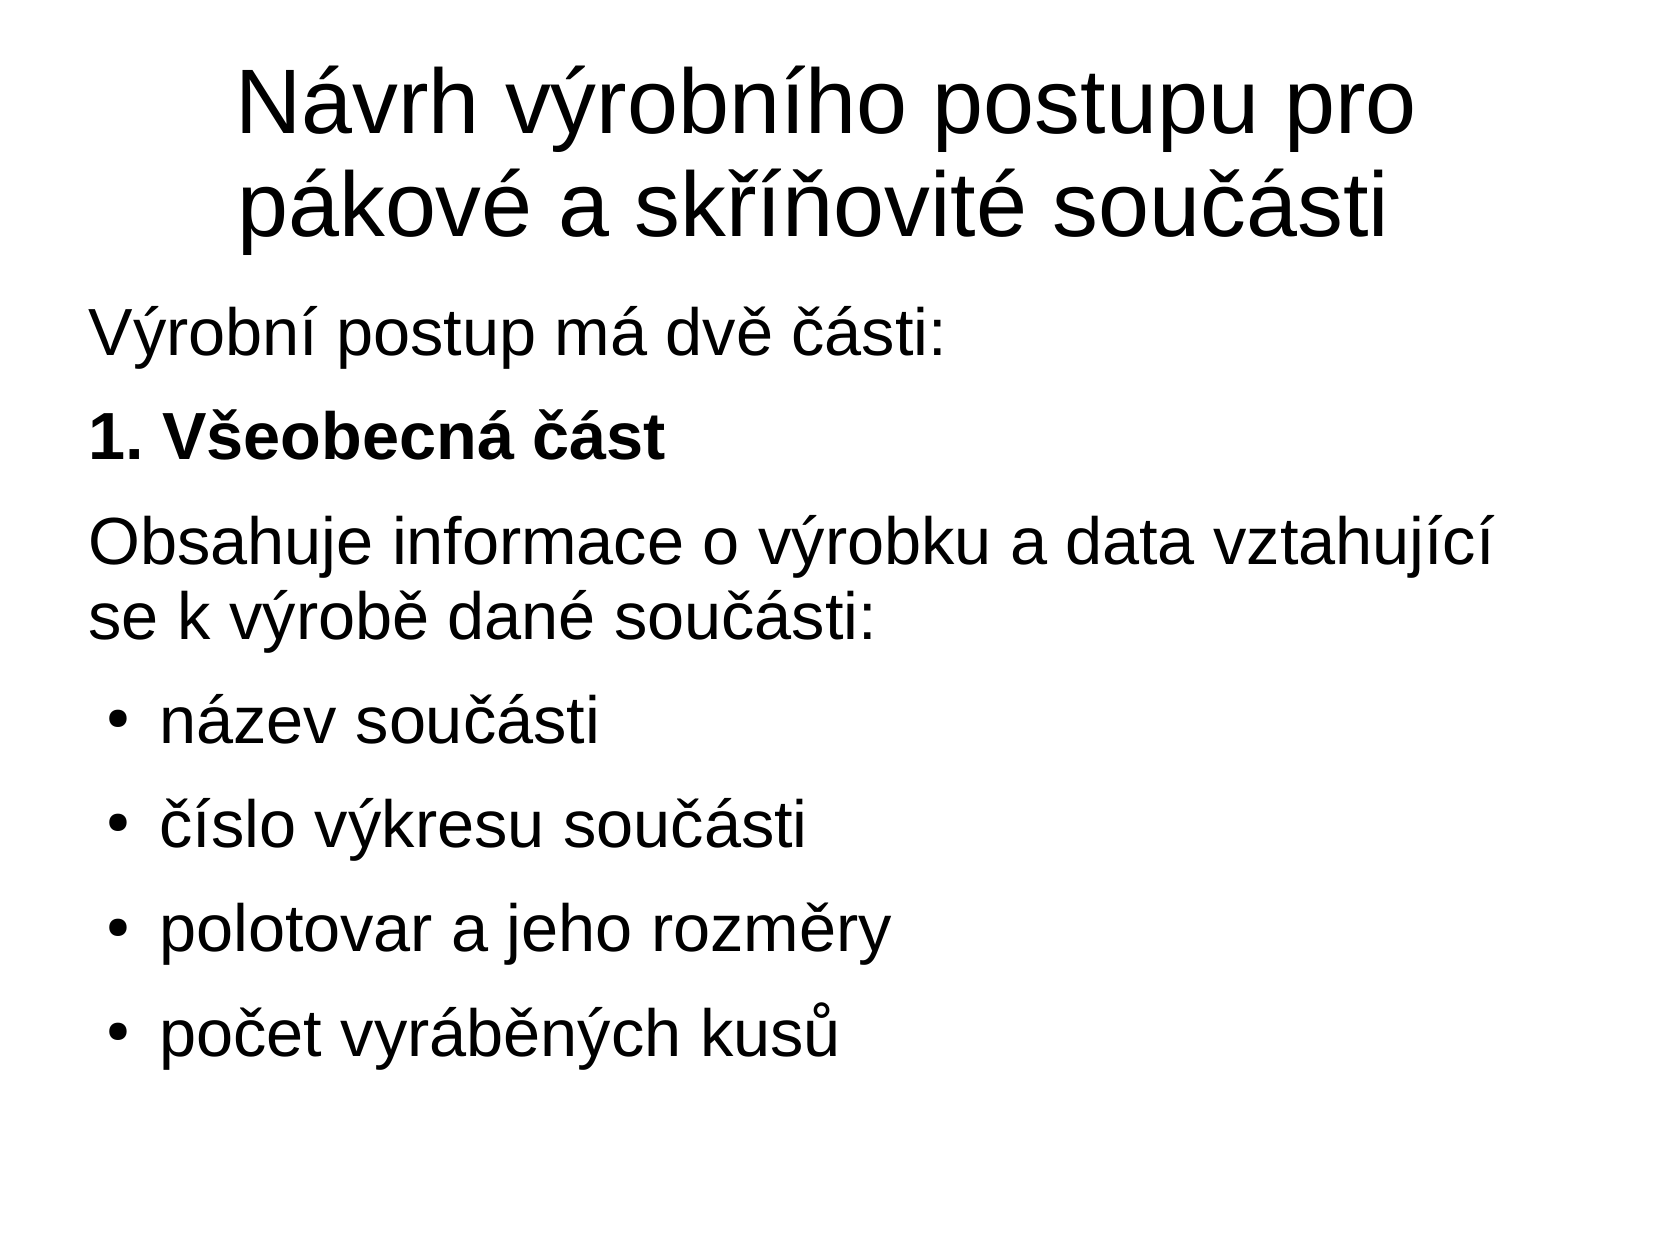

# Návrh výrobního postupu pro pákové a skříňovité součásti
Výrobní postup má dvě části:
1. Všeobecná část
Obsahuje informace o výrobku a data vztahující se k výrobě dané součásti:
název součásti
číslo výkresu součásti
polotovar a jeho rozměry
počet vyráběných kusů